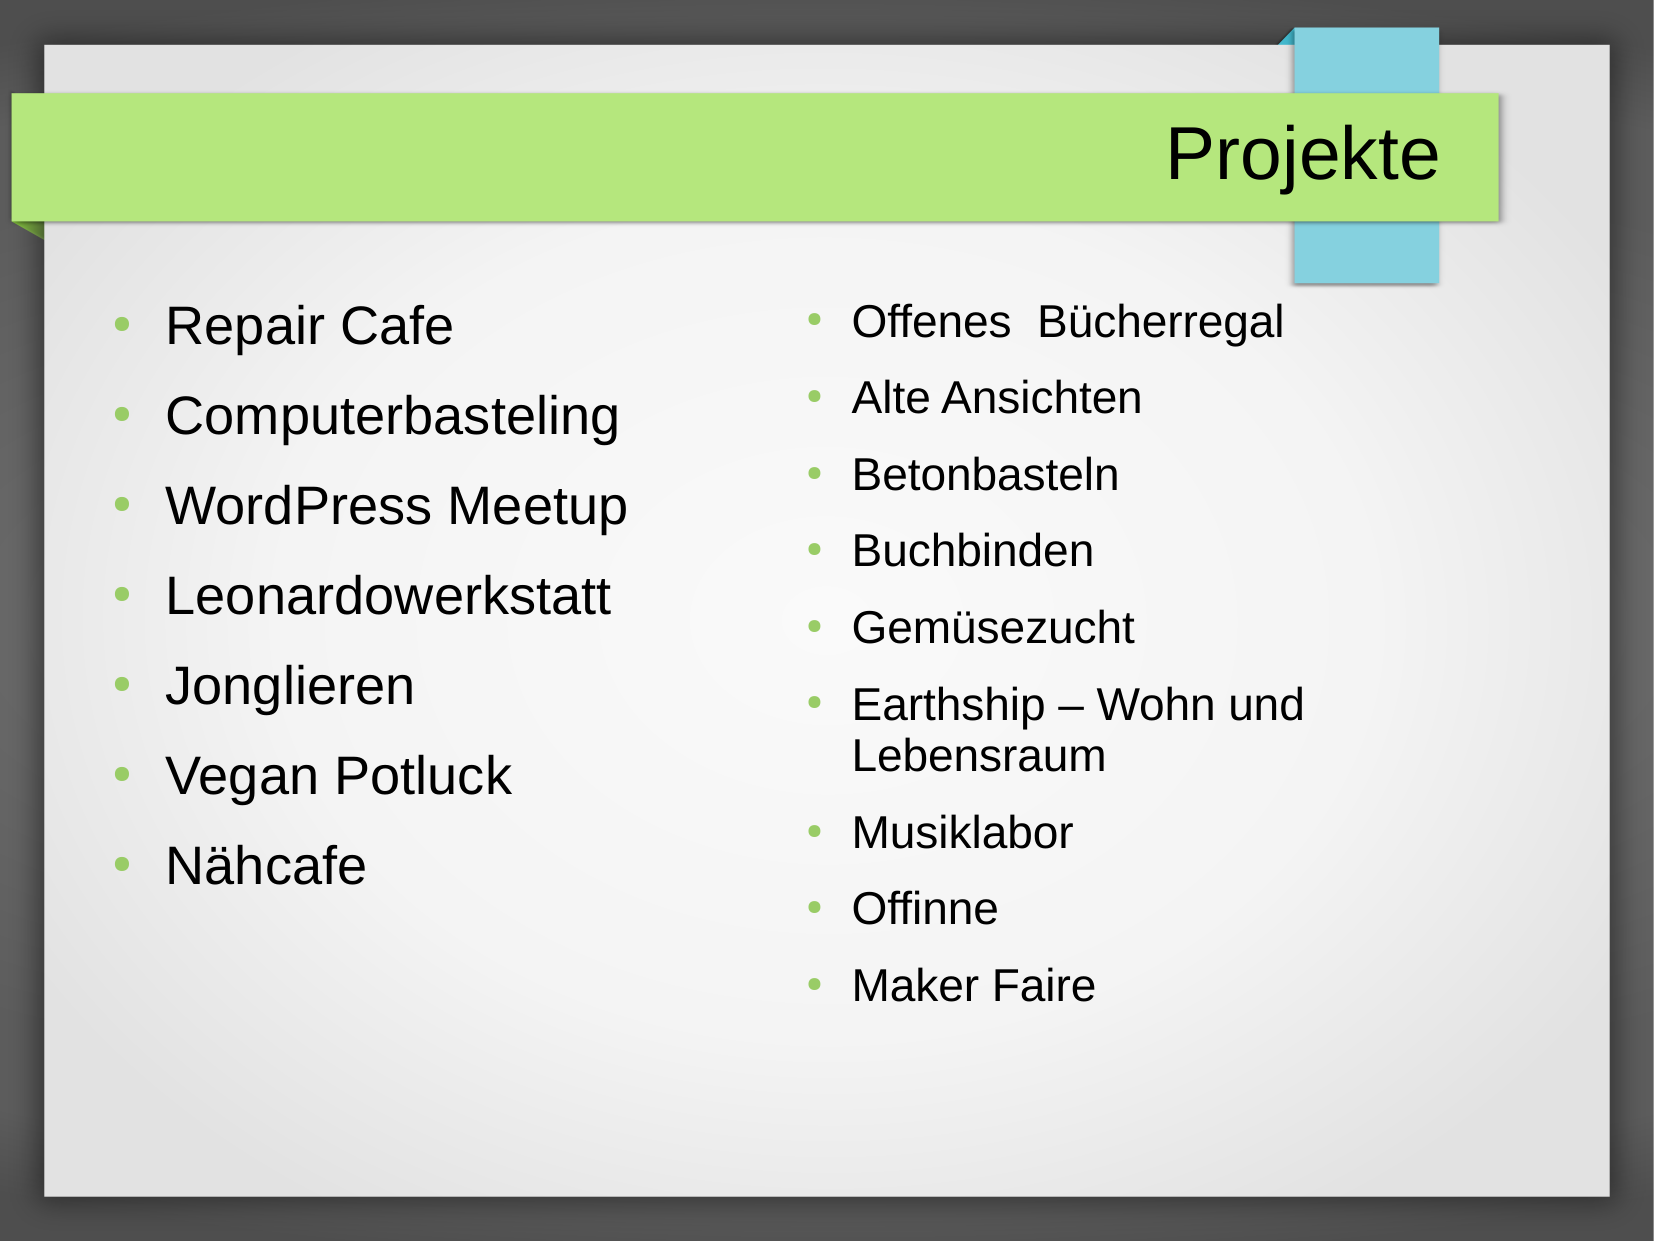

# Projekte
Repair Cafe
Computerbasteling
WordPress Meetup
Leonardowerkstatt
Jonglieren
Vegan Potluck
Nähcafe
Offenes Bücherregal
Alte Ansichten
Betonbasteln
Buchbinden
Gemüsezucht
Earthship – Wohn und Lebensraum
Musiklabor
Offinne
Maker Faire